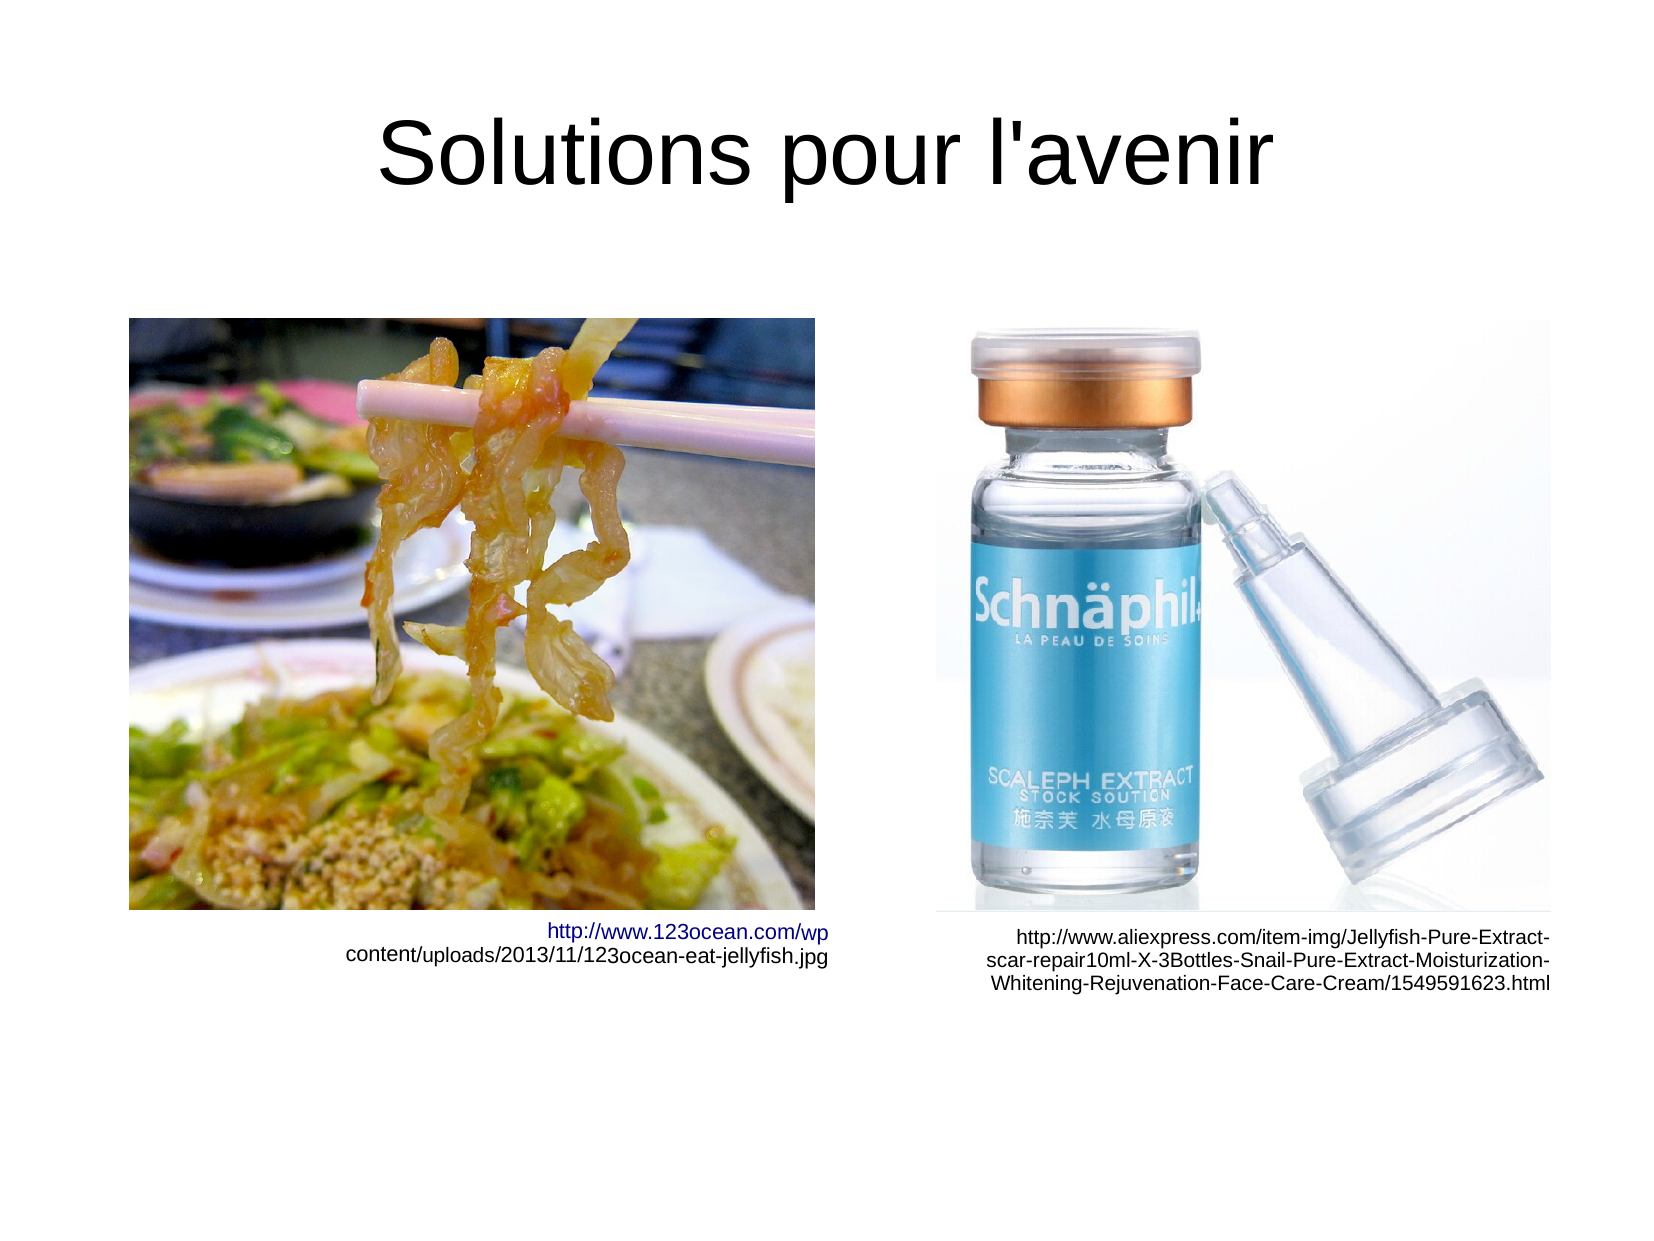

# Solutions pour l'avenir
http://www.123ocean.com/wp content/uploads/2013/11/123ocean-eat-jellyfish.jpg
http://www.aliexpress.com/item-img/Jellyfish-Pure-Extract-scar-repair10ml-X-3Bottles-Snail-Pure-Extract-Moisturization-Whitening-Rejuvenation-Face-Care-Cream/1549591623.html